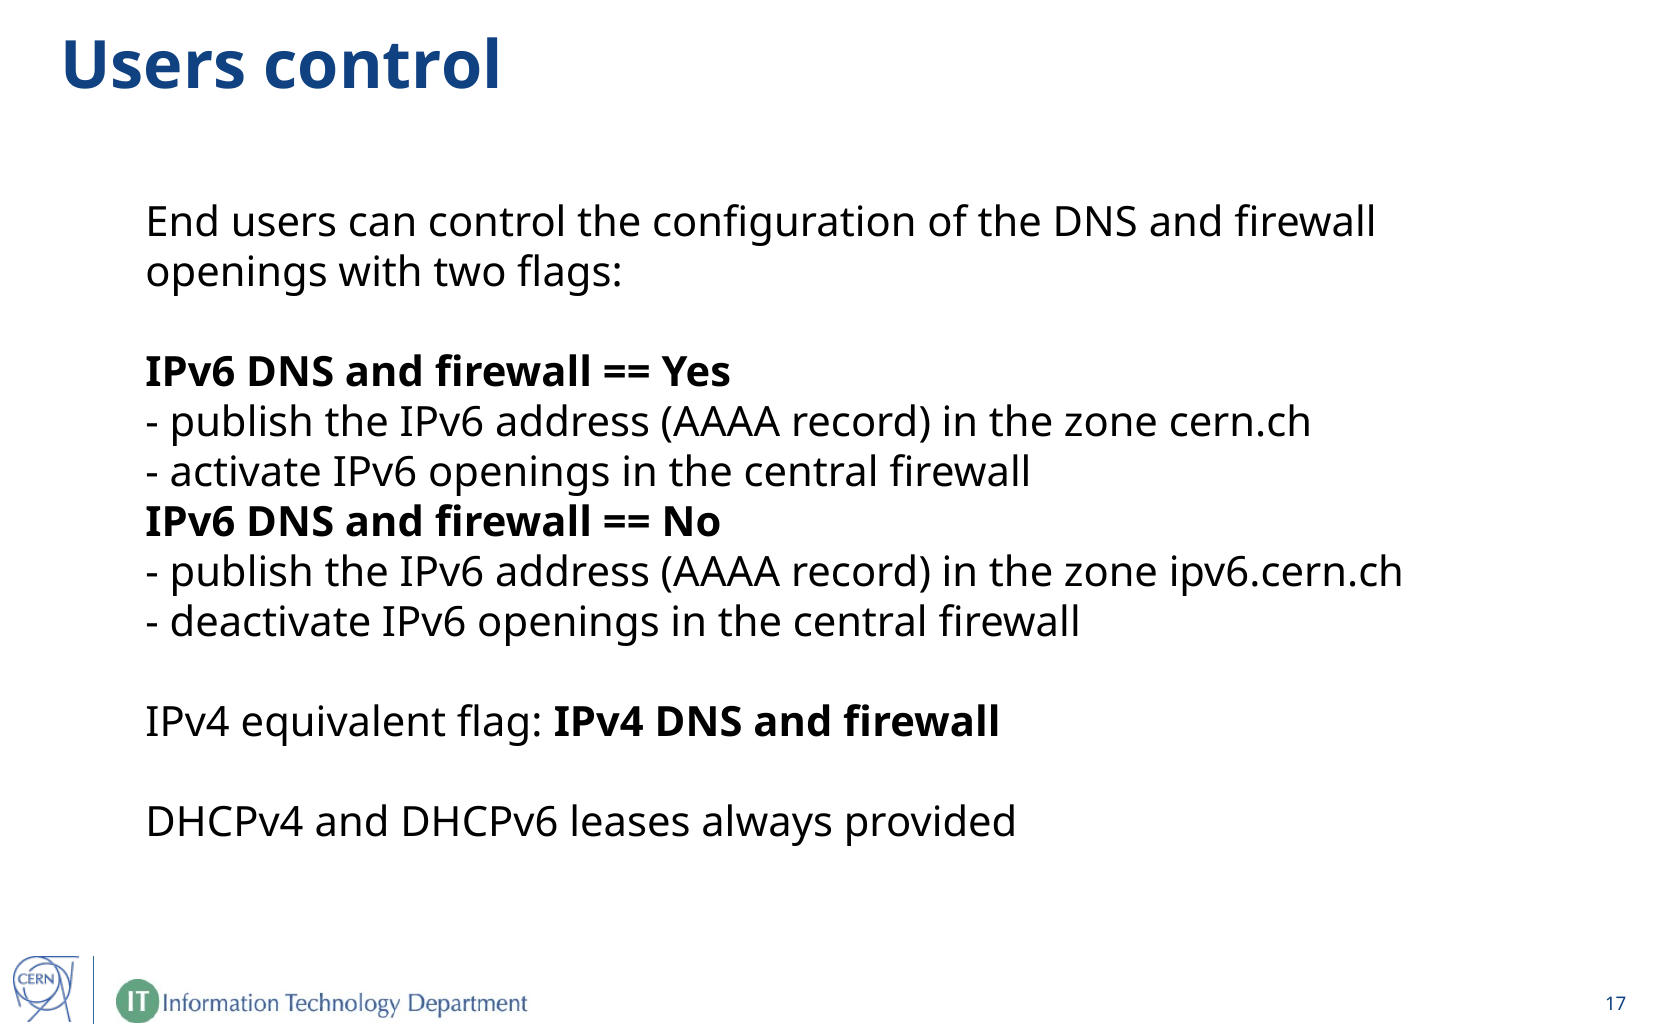

# Users control
End users can control the configuration of the DNS and firewall openings with two flags:
IPv6 DNS and firewall == Yes
- publish the IPv6 address (AAAA record) in the zone cern.ch
- activate IPv6 openings in the central firewall
IPv6 DNS and firewall == No
- publish the IPv6 address (AAAA record) in the zone ipv6.cern.ch
- deactivate IPv6 openings in the central firewall
IPv4 equivalent flag: IPv4 DNS and firewall
DHCPv4 and DHCPv6 leases always provided